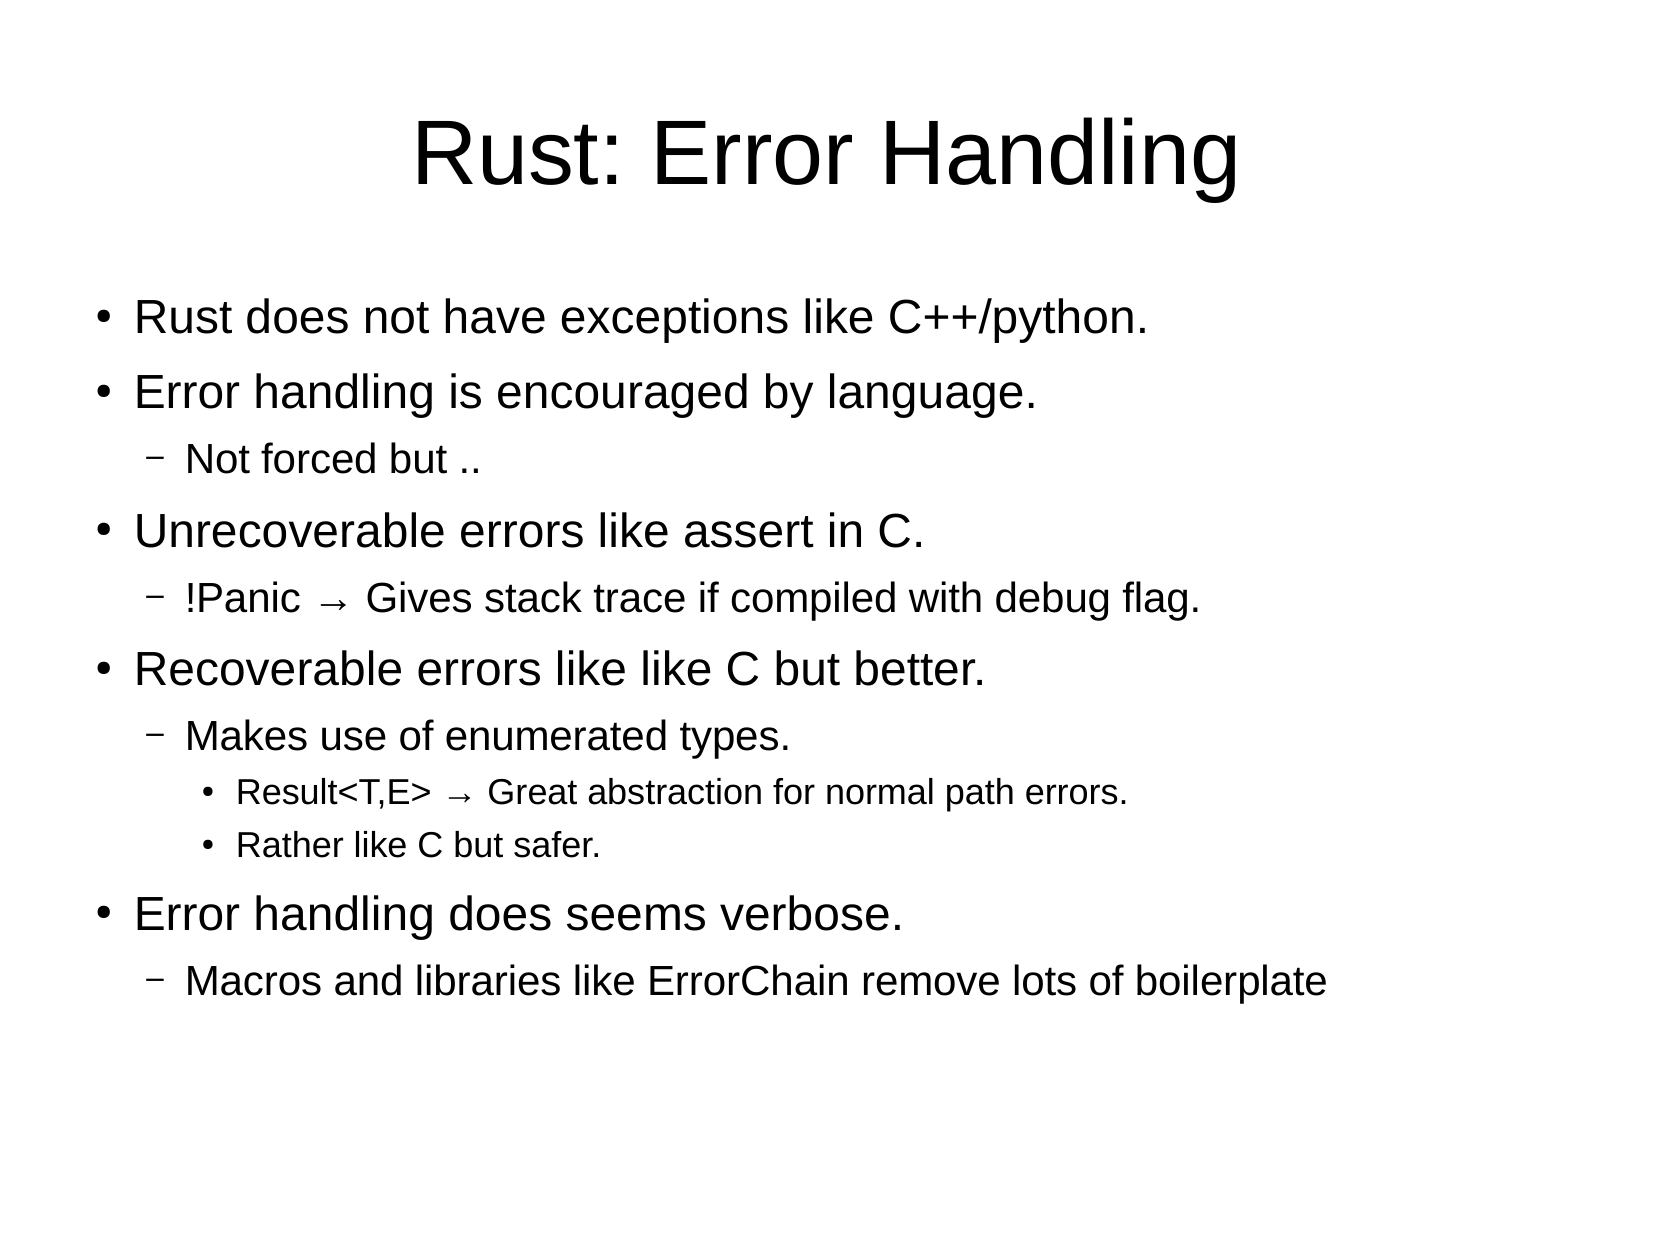

# Rust: Error Handling
Rust does not have exceptions like C++/python.
Error handling is encouraged by language.
Not forced but ..
Unrecoverable errors like assert in C.
!Panic → Gives stack trace if compiled with debug flag.
Recoverable errors like like C but better.
Makes use of enumerated types.
Result<T,E> → Great abstraction for normal path errors.
Rather like C but safer.
Error handling does seems verbose.
Macros and libraries like ErrorChain remove lots of boilerplate